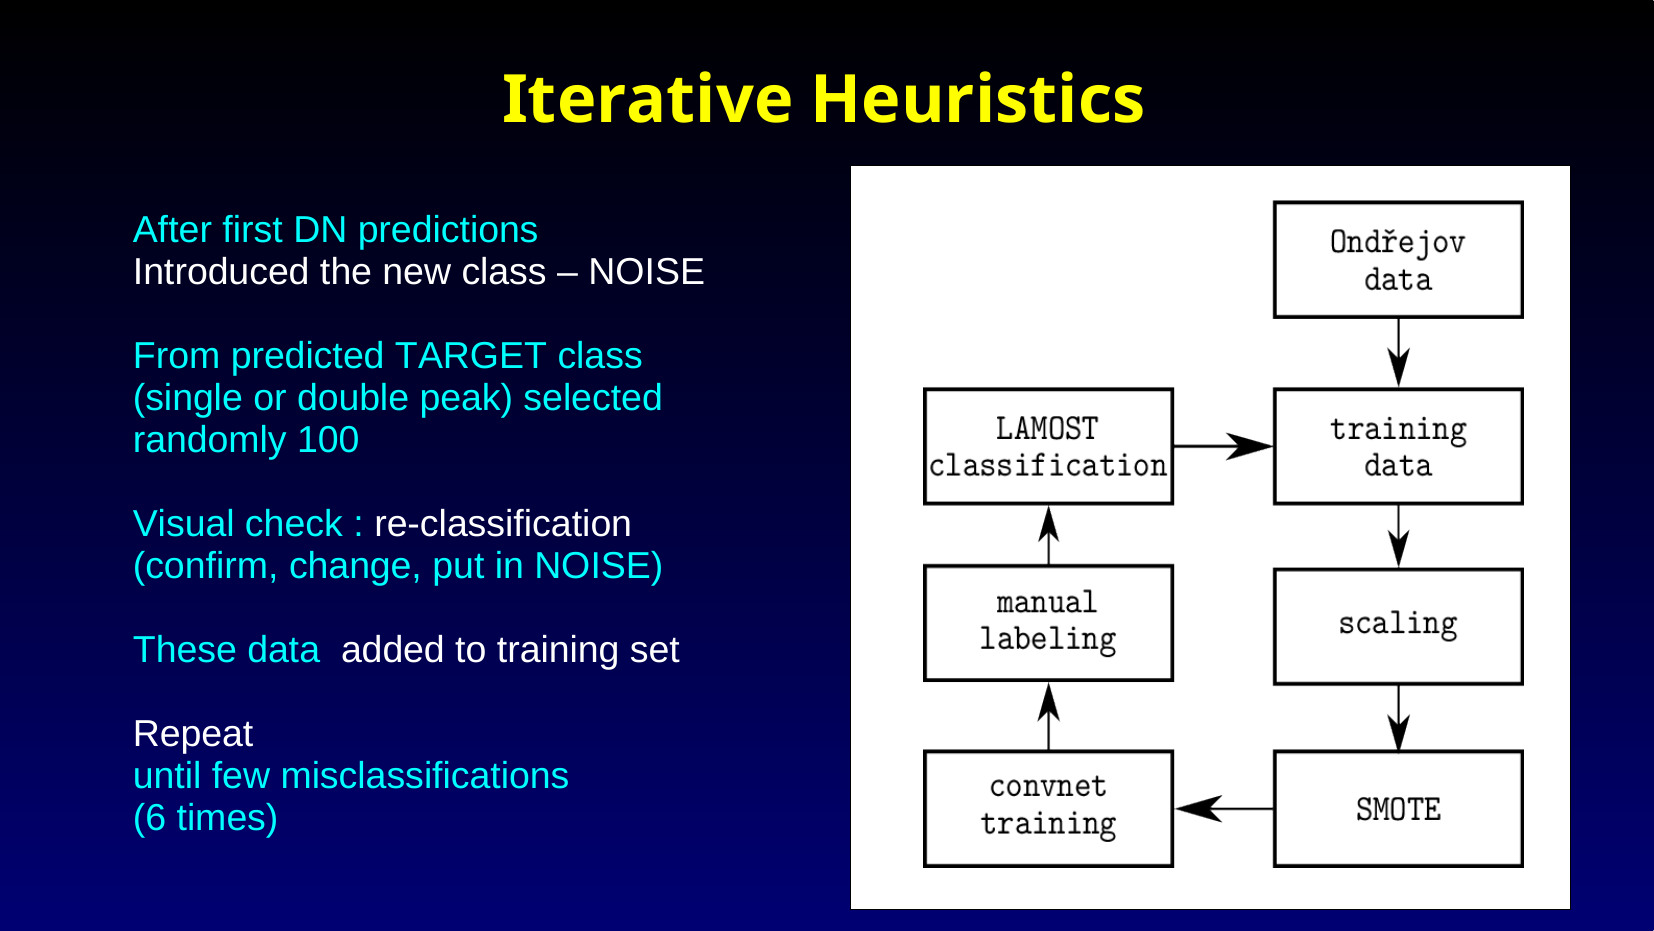

# Iterative Heuristics
After first DN predictions
Introduced the new class – NOISE
From predicted TARGET class (single or double peak) selected randomly 100
Visual check : re-classification
(confirm, change, put in NOISE)
These data added to training set
Repeat
until few misclassifications
(6 times)